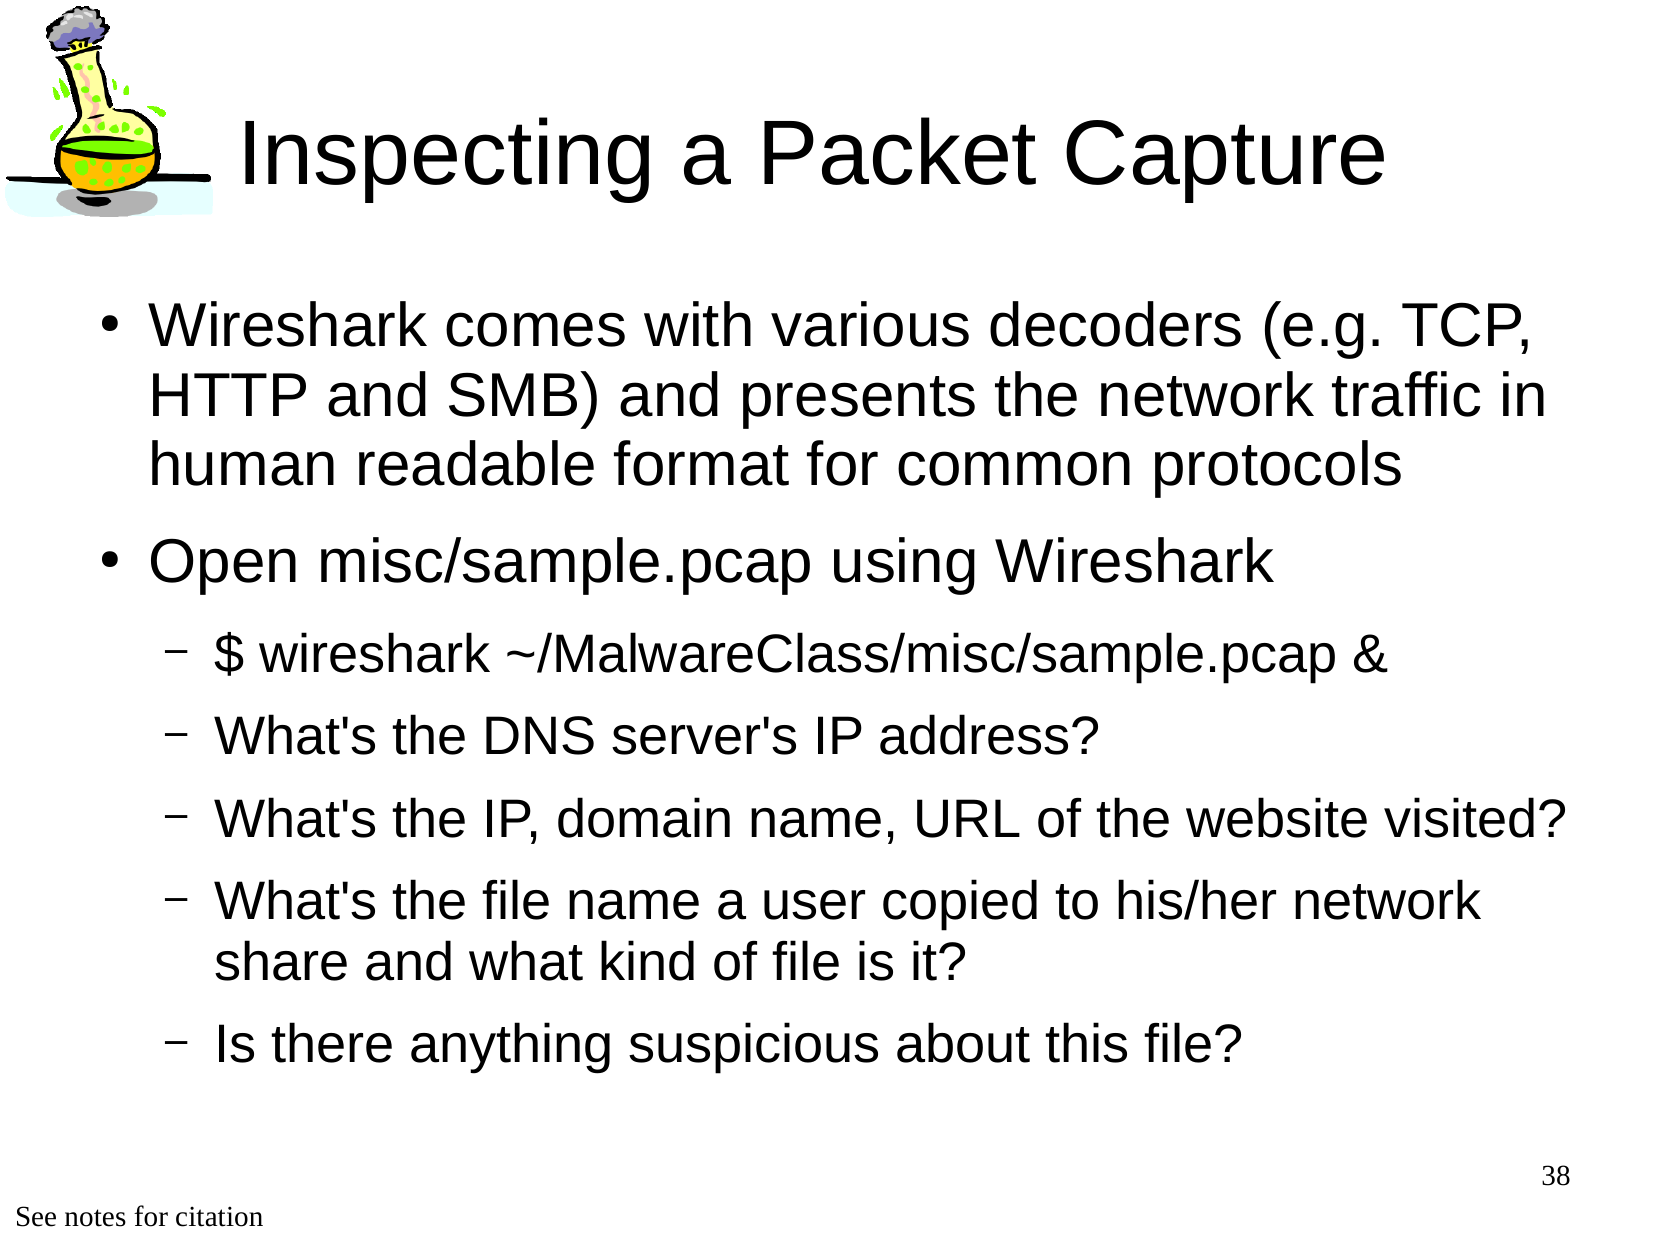

# Inspecting a Packet Capture
Wireshark comes with various decoders (e.g. TCP, HTTP and SMB) and presents the network traffic in human readable format for common protocols
Open misc/sample.pcap using Wireshark
$ wireshark ~/MalwareClass/misc/sample.pcap &
What's the DNS server's IP address?
What's the IP, domain name, URL of the website visited?
What's the file name a user copied to his/her network share and what kind of file is it?
Is there anything suspicious about this file?
38
See notes for citation